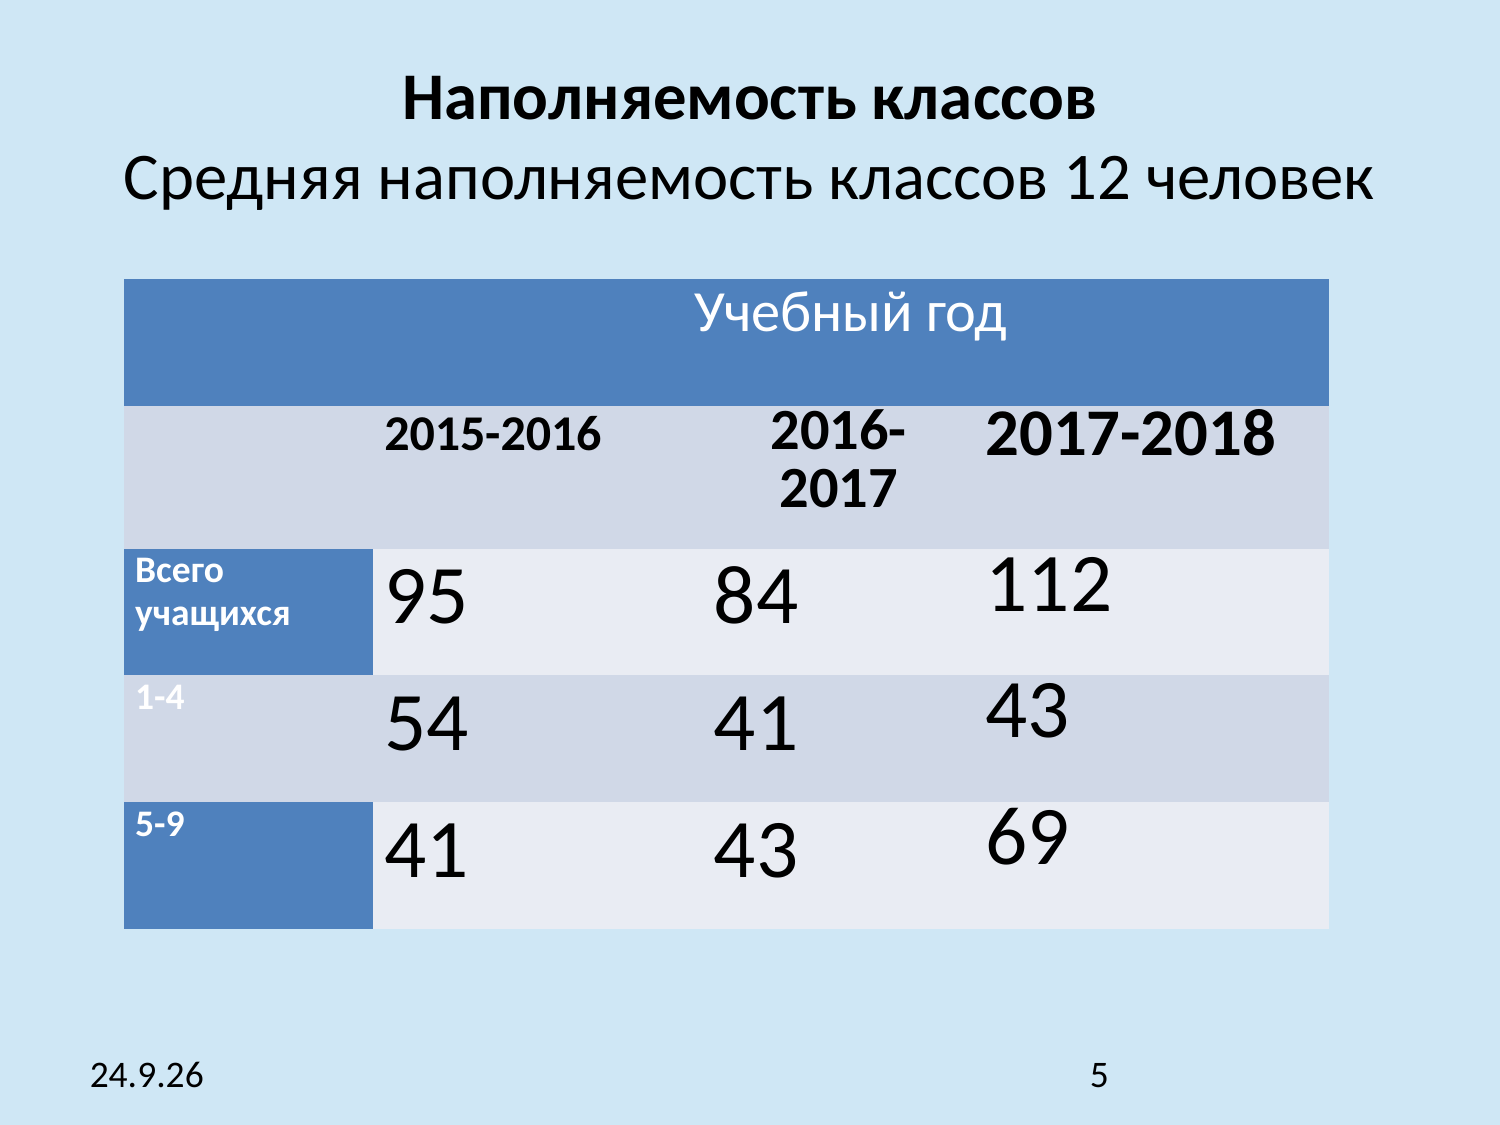

# Наполняемость классов Средняя наполняемость классов 12 человек
| | Учебный год | | |
| --- | --- | --- | --- |
| | 2015-2016 | 2016-2017 | 2017-2018 |
| Всего учащихся | 95 | 84 | 112 |
| 1-4 | 54 | 41 | 43 |
| 5-9 | 41 | 43 | 69 |